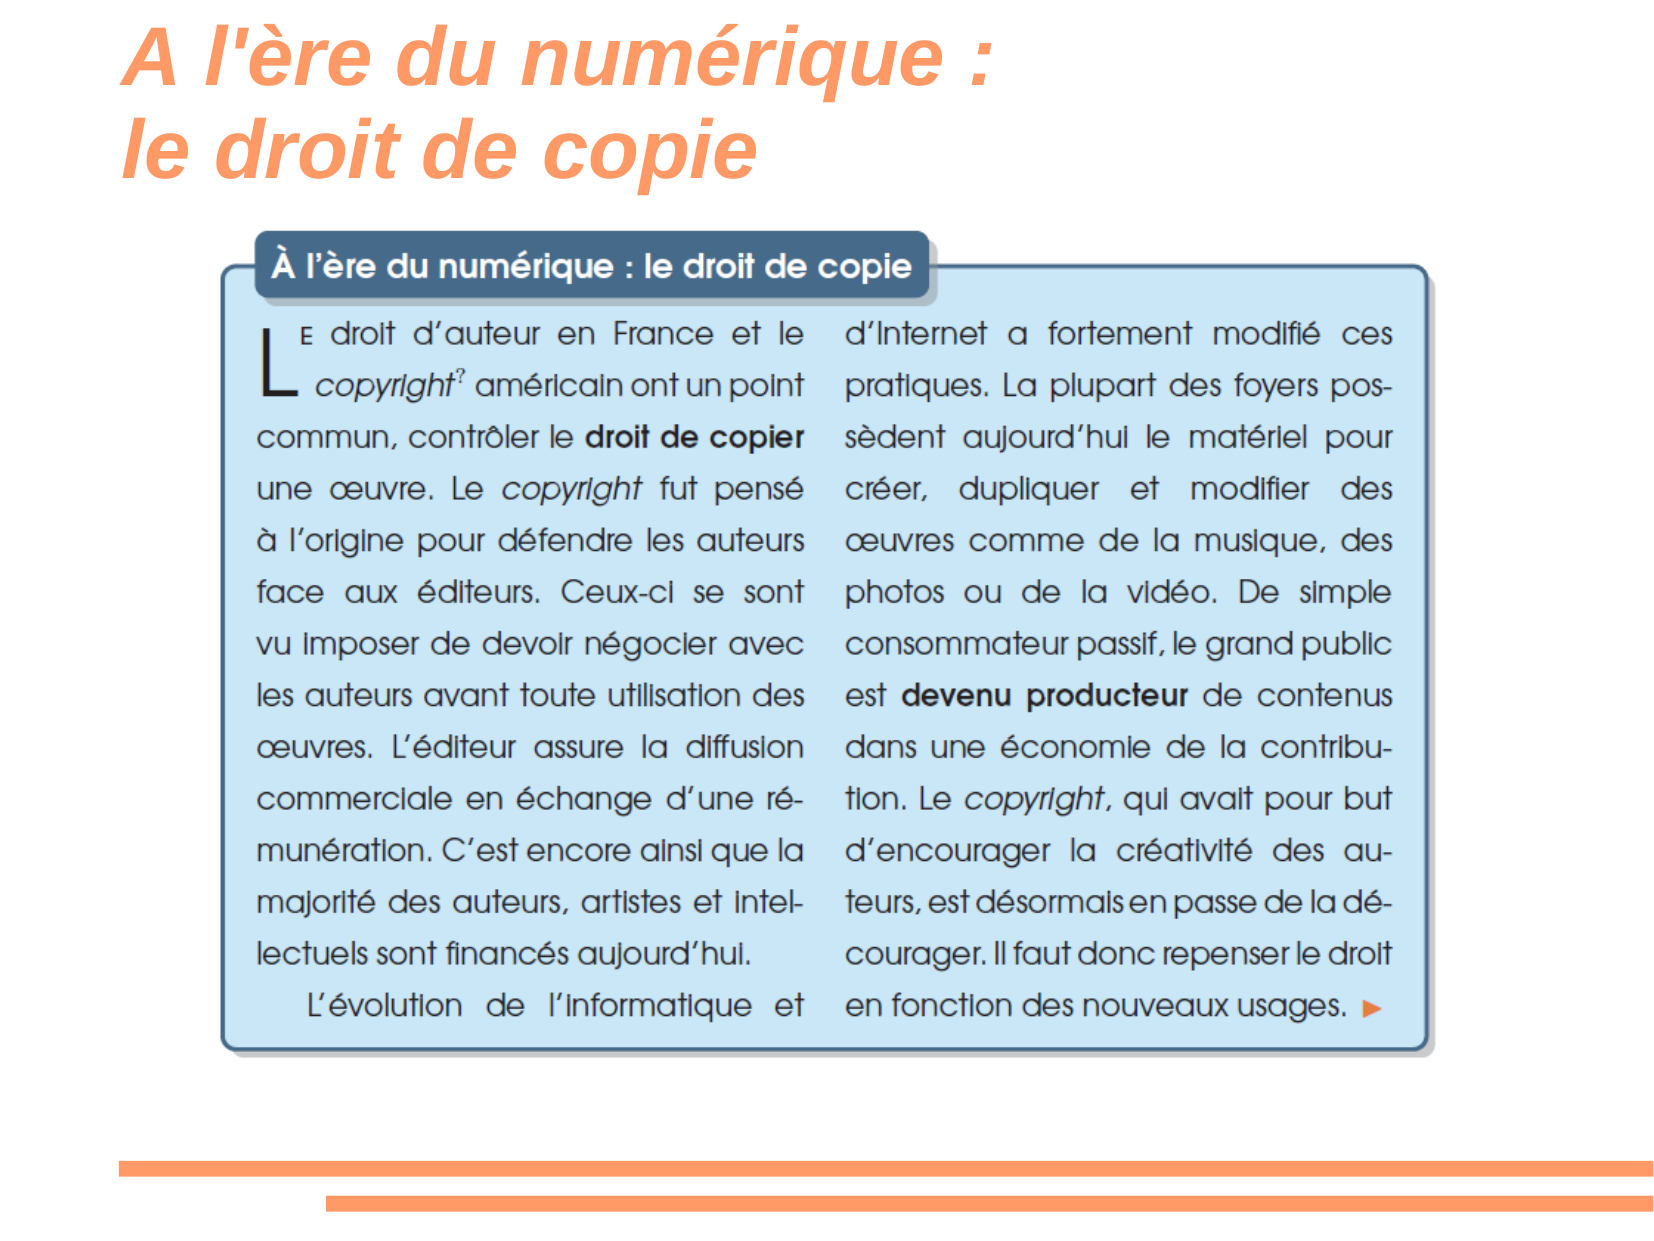

# A l'ère du numérique : le droit de copie